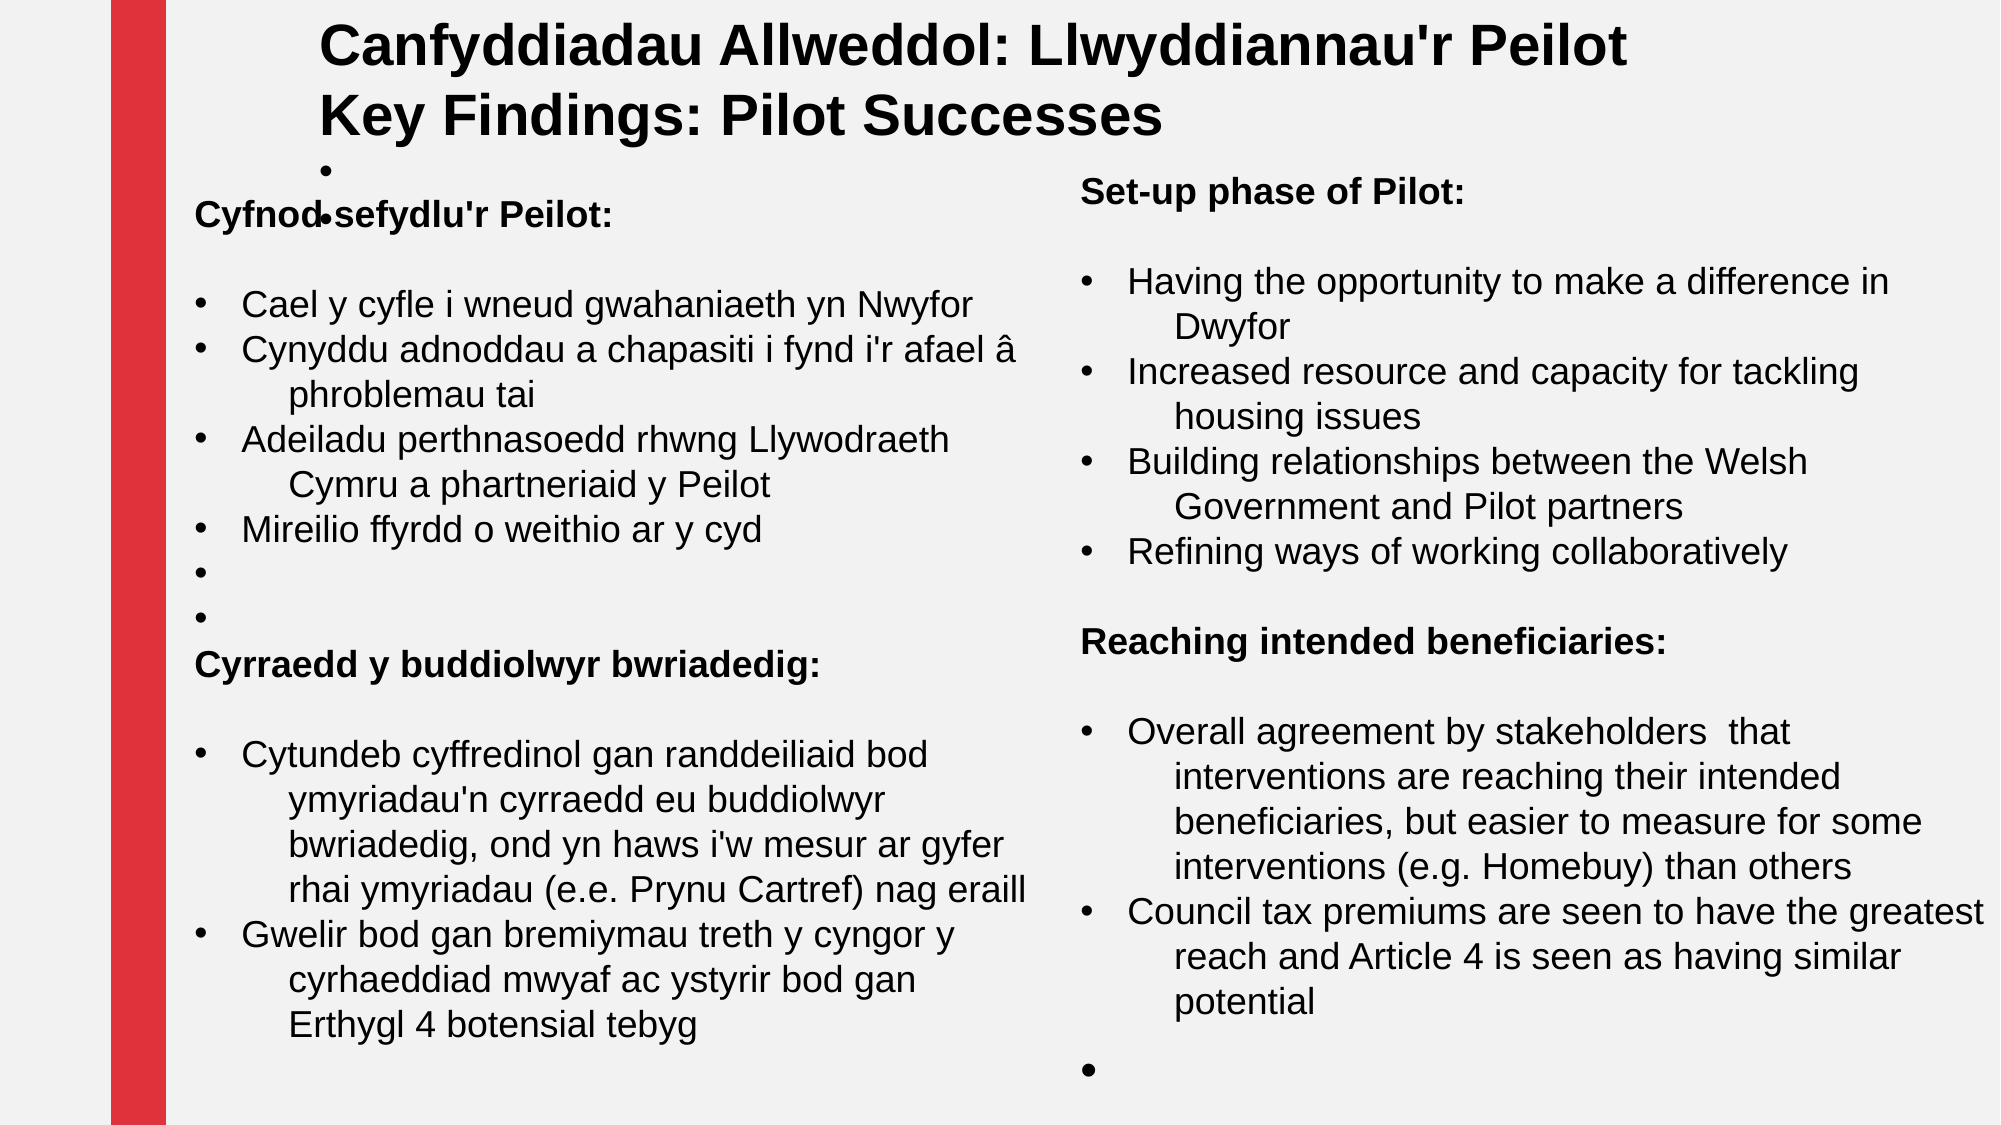

Canfyddiadau Allweddol: Llwyddiannau'r Peilot
Key Findings: Pilot Successes
Set-up phase of Pilot:
Having the opportunity to make a difference in Dwyfor
Increased resource and capacity for tackling housing issues
Building relationships between the Welsh Government and Pilot partners
Refining ways of working collaboratively
Reaching intended beneficiaries:
Overall agreement by stakeholders  that interventions are reaching their intended beneficiaries, but easier to measure for some interventions (e.g. Homebuy) than others
Council tax premiums are seen to have the greatest reach and Article 4 is seen as having similar potential
Cyfnod sefydlu'r Peilot:
Cael y cyfle i wneud gwahaniaeth yn Nwyfor
Cynyddu adnoddau a chapasiti i fynd i'r afael â phroblemau tai
Adeiladu perthnasoedd rhwng Llywodraeth Cymru a phartneriaid y Peilot
Mireilio ffyrdd o weithio ar y cyd
Cyrraedd y buddiolwyr bwriadedig:
Cytundeb cyffredinol gan randdeiliaid bod ymyriadau'n cyrraedd eu buddiolwyr bwriadedig, ond yn haws i'w mesur ar gyfer rhai ymyriadau (e.e. Prynu Cartref) nag eraill
Gwelir bod gan bremiymau treth y cyngor y cyrhaeddiad mwyaf ac ystyrir bod gan Erthygl 4 botensial tebyg